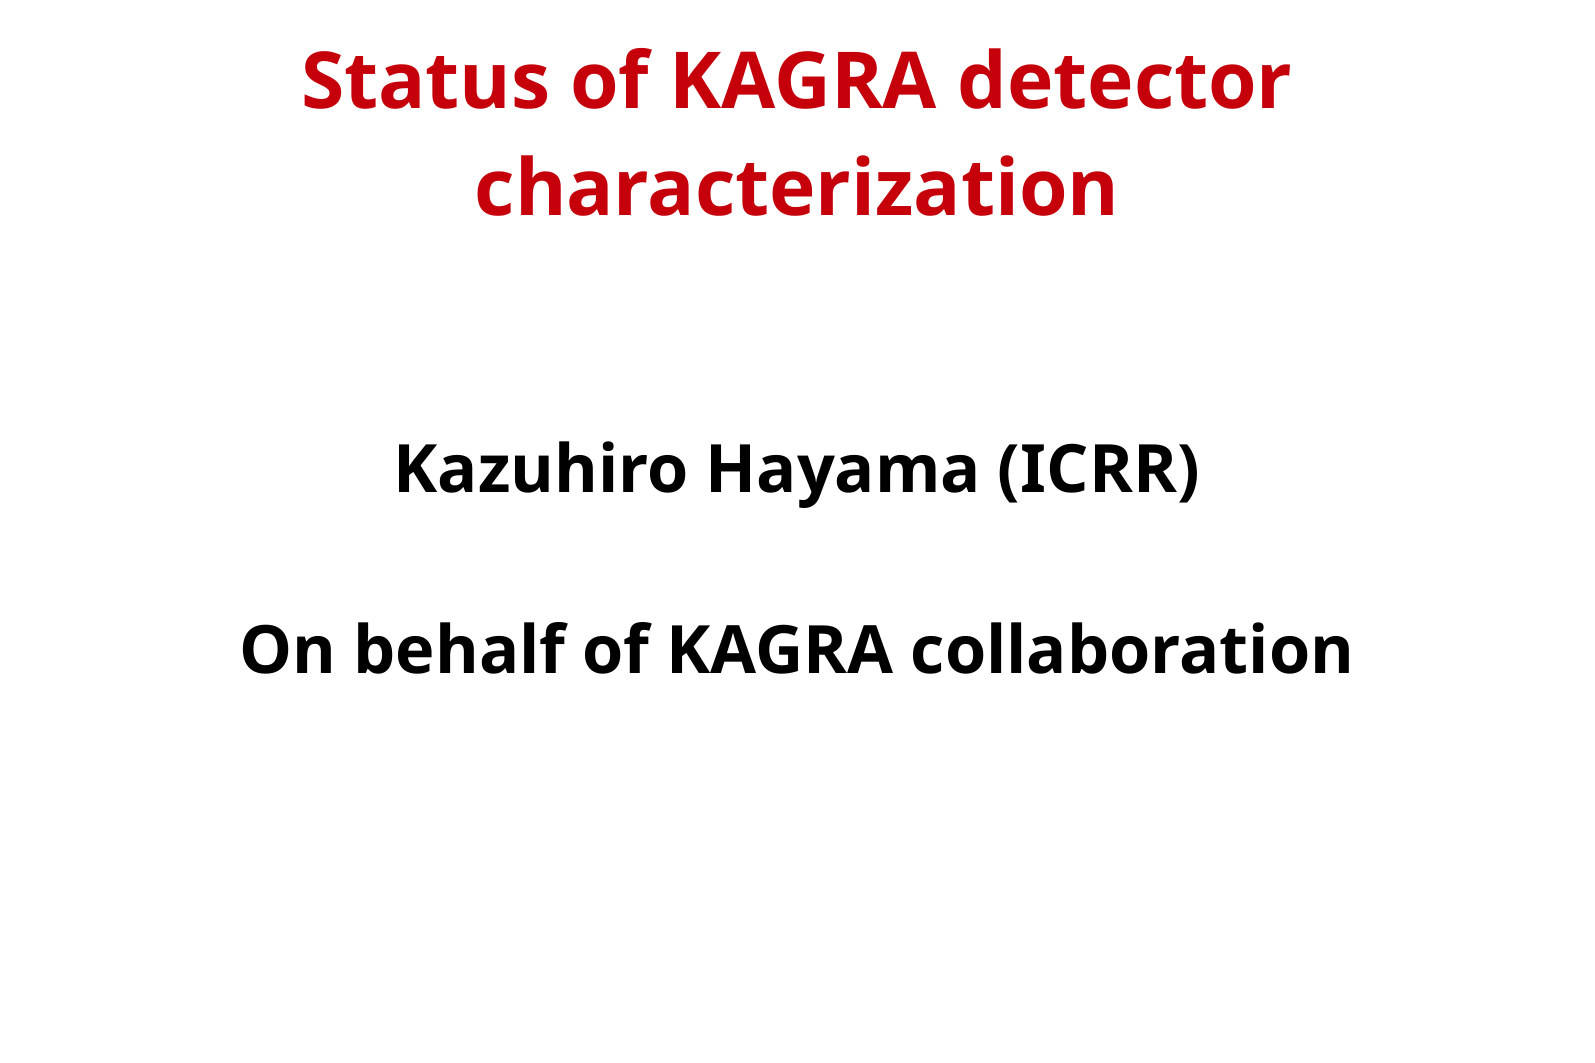

# Status of KAGRA detector characterization
Kazuhiro Hayama (ICRR)
On behalf of KAGRA collaboration